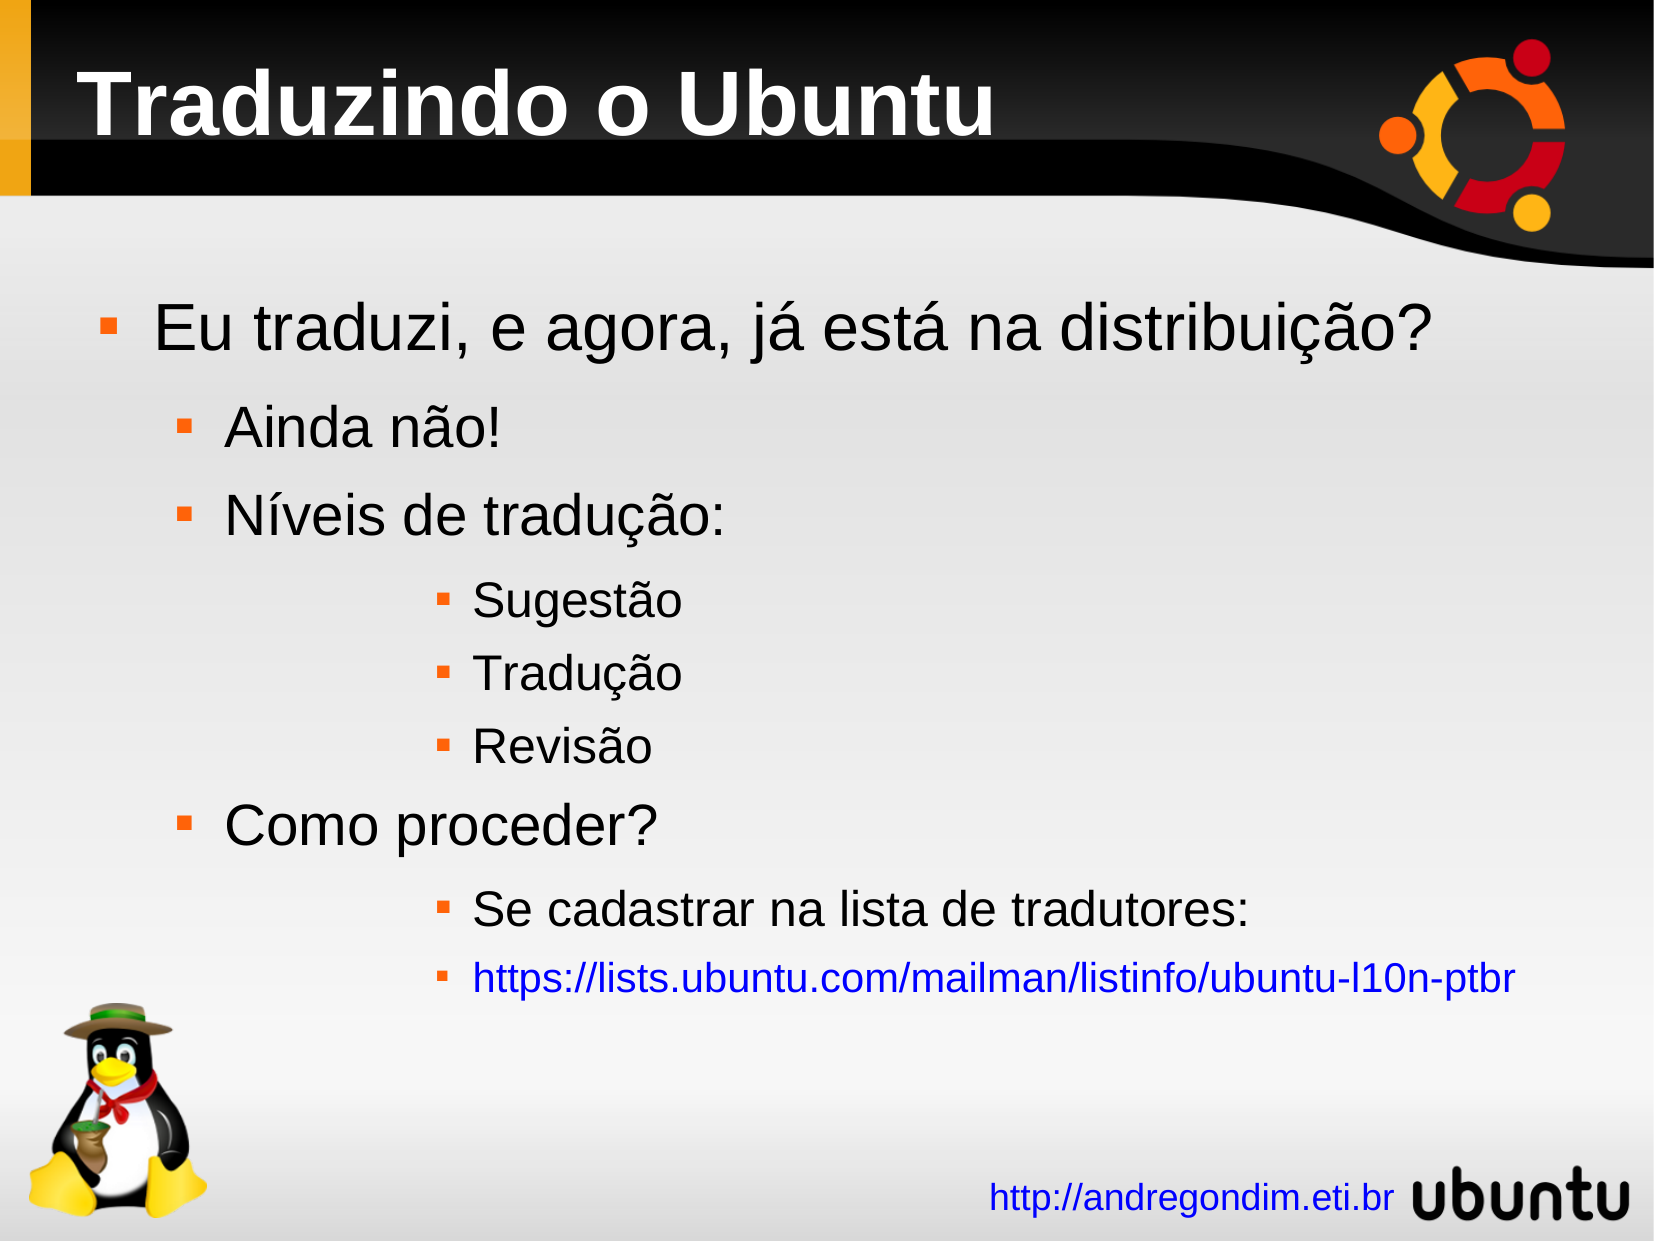

# Traduzindo o Ubuntu
Eu traduzi, e agora, já está na distribuição?
Ainda não!
Níveis de tradução:
Sugestão
Tradução
Revisão
Como proceder?
Se cadastrar na lista de tradutores:
https://lists.ubuntu.com/mailman/listinfo/ubuntu-l10n-ptbr